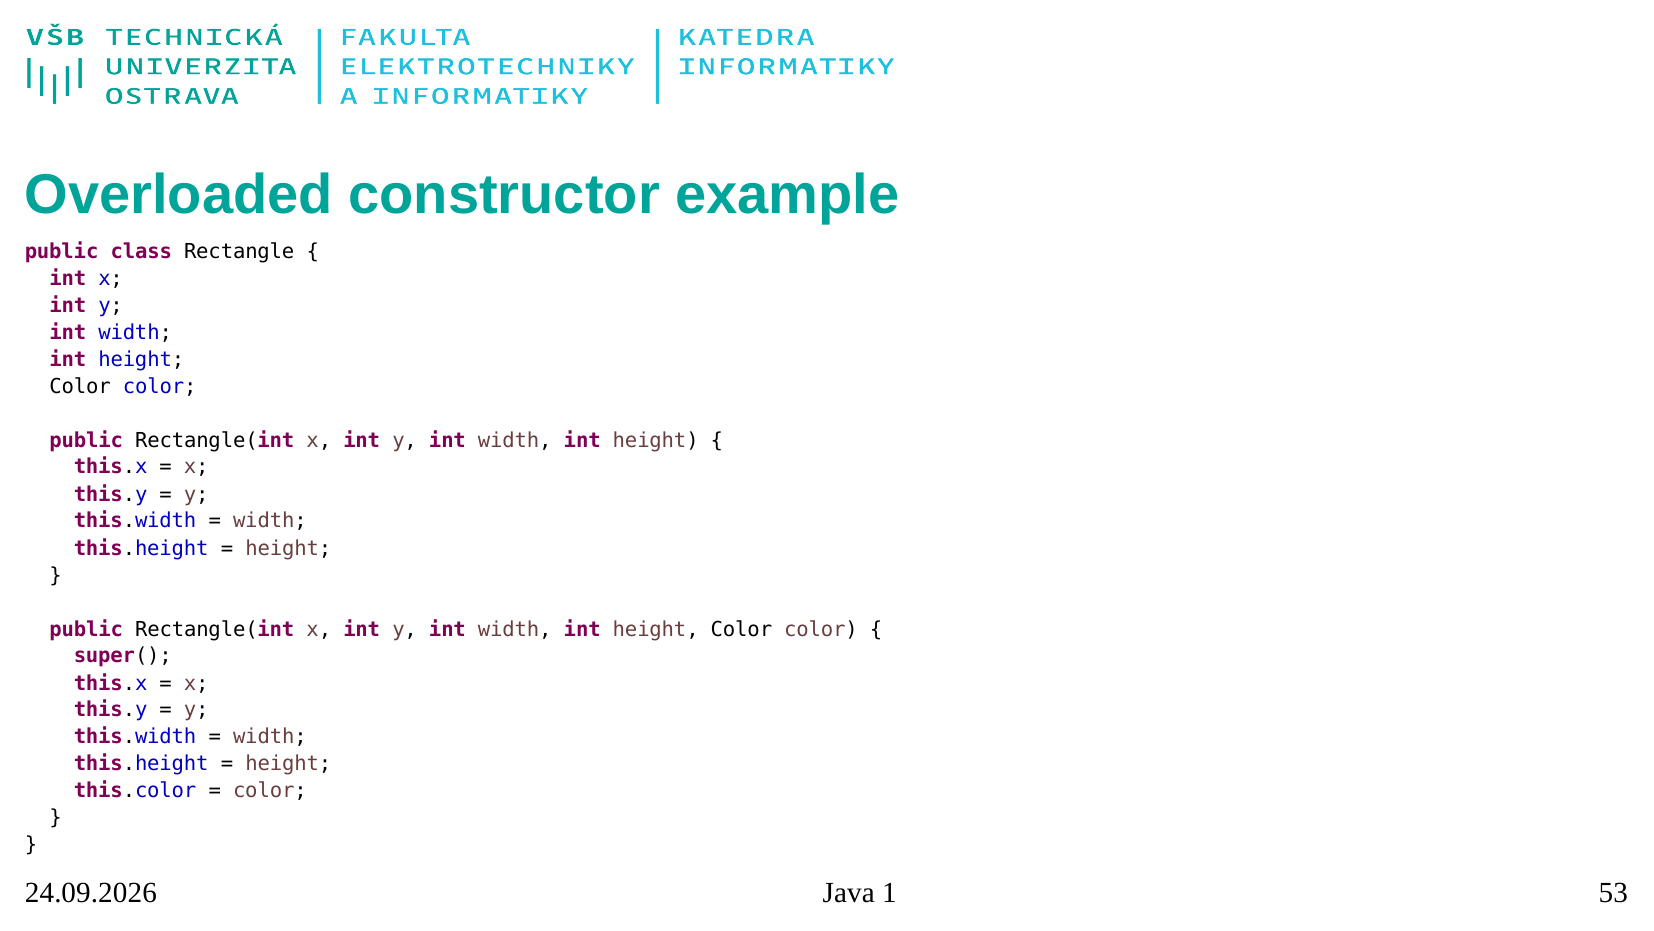

# Overloaded constructor example
public class Rectangle {
 int x;
 int y;
 int width;
 int height;
 Color color;
 public Rectangle(int x, int y, int width, int height) {
 this.x = x;
 this.y = y;
 this.width = width;
 this.height = height;
 }
 public Rectangle(int x, int y, int width, int height, Color color) {
 super();
 this.x = x;
 this.y = y;
 this.width = width;
 this.height = height;
 this.color = color;
 }
}
Java 1
53